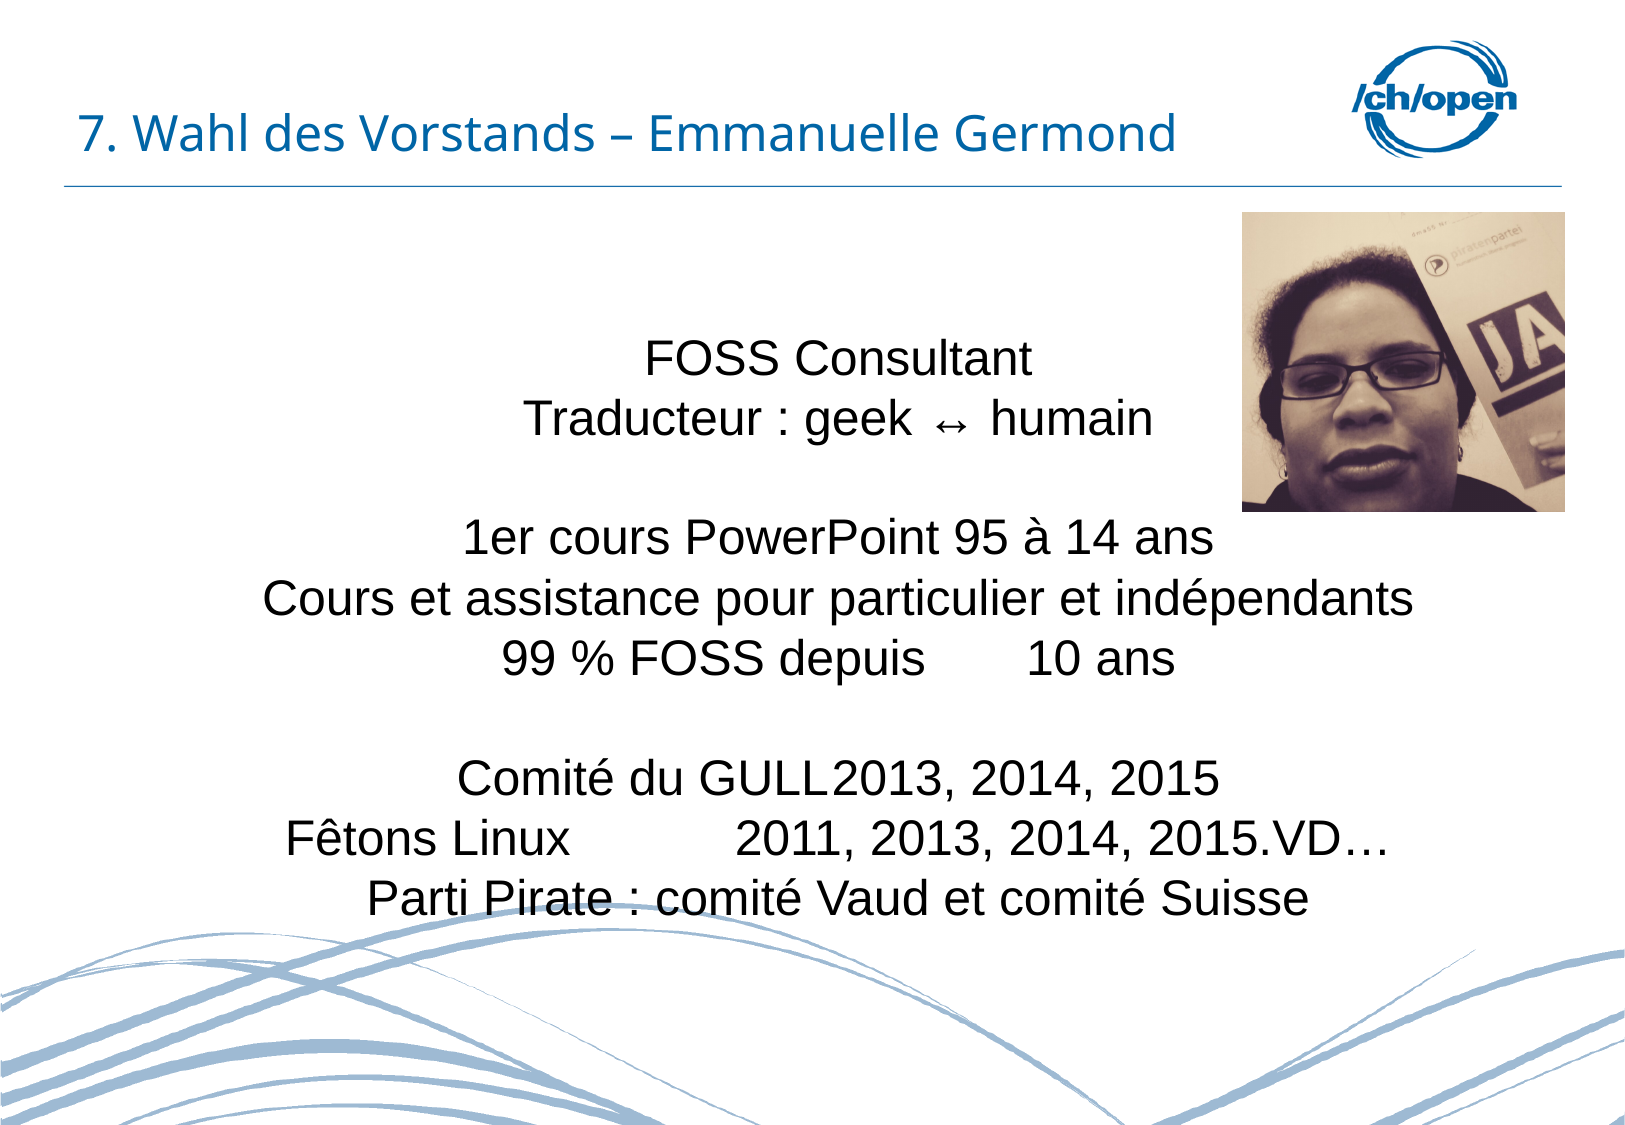

# 7. Wahl des Vorstands – Emmanuelle Germond
FOSS Consultant
Traducteur : geek ↔ humain
1er cours PowerPoint 95 à 14 ans
Cours et assistance pour particulier et indépendants
99 % FOSS depuis 		10 ans
Comité du GULL	2013, 2014, 2015
Fêtons Linux 		2011, 2013, 2014, 2015.VD…
Parti Pirate : comité Vaud et comité Suisse